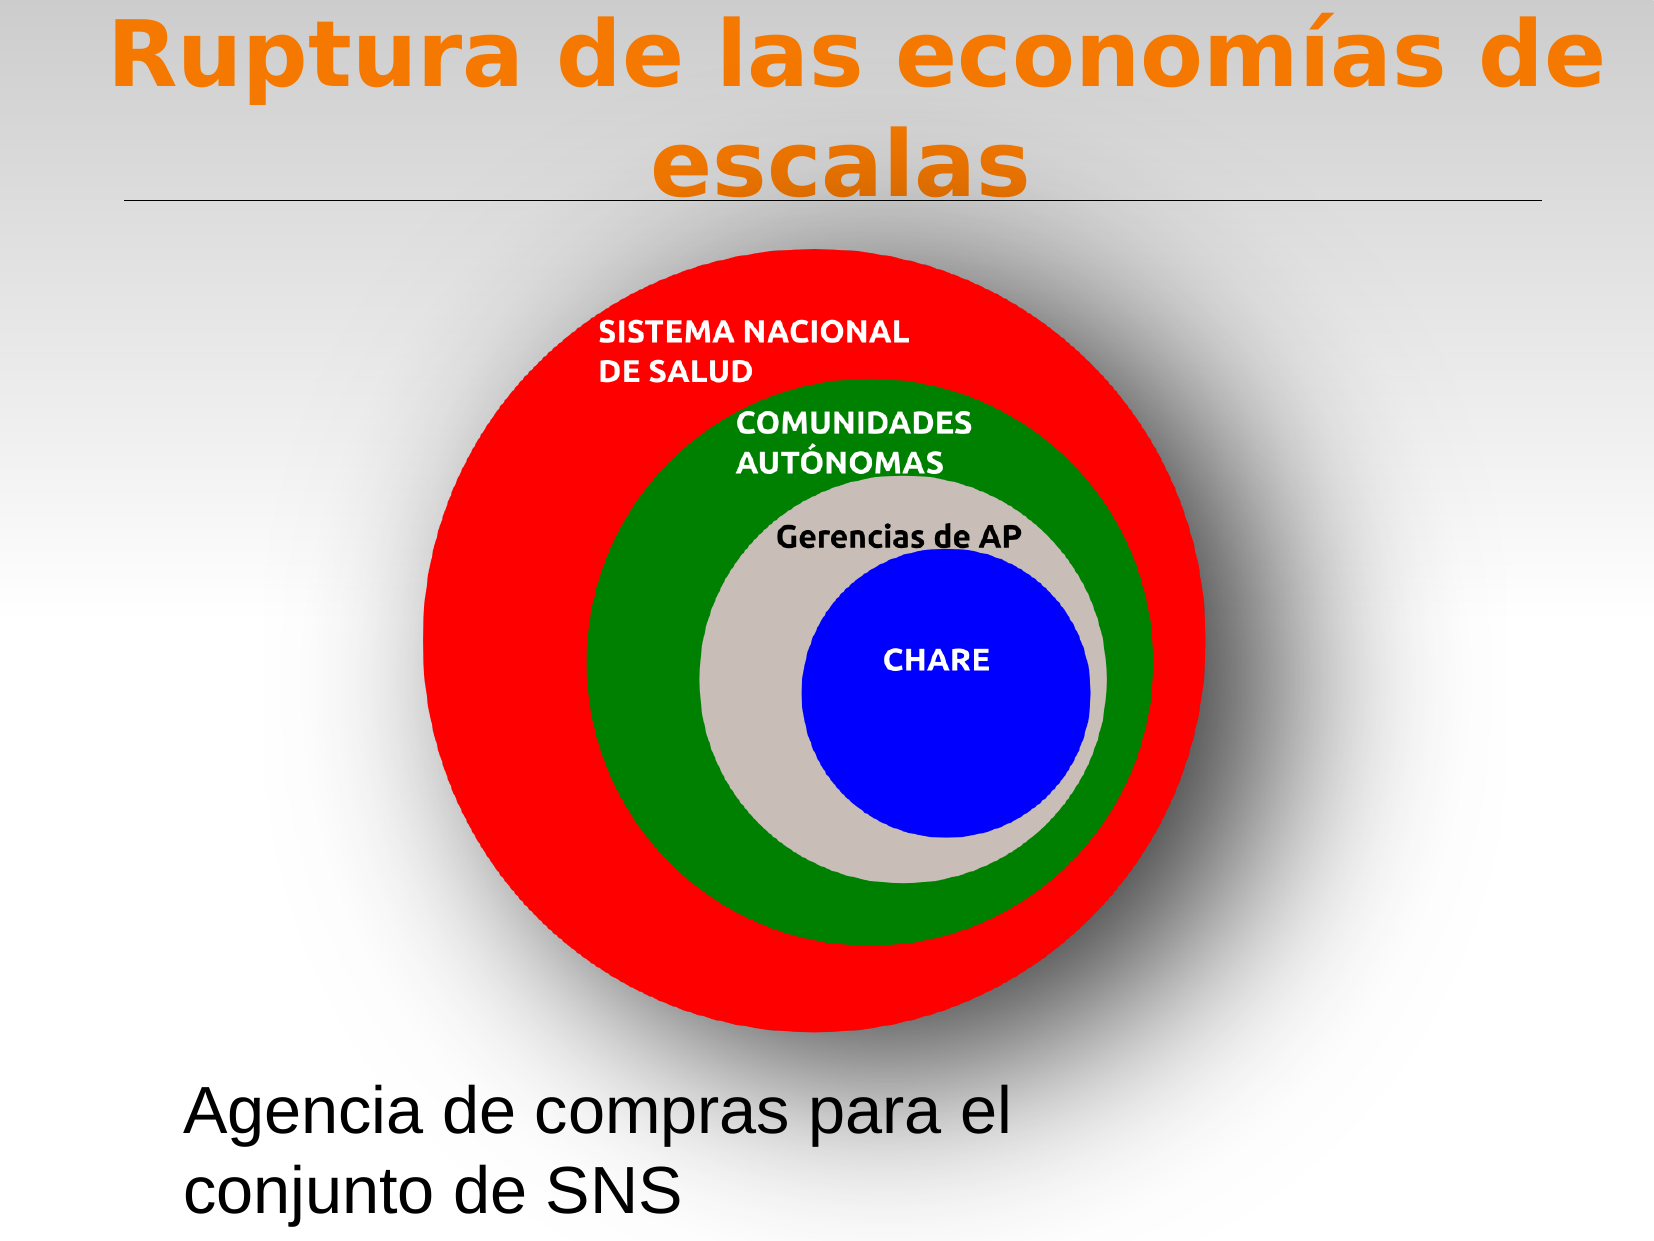

# Ruptura de las economías de escalas
Agencia de compras para el conjunto de SNS